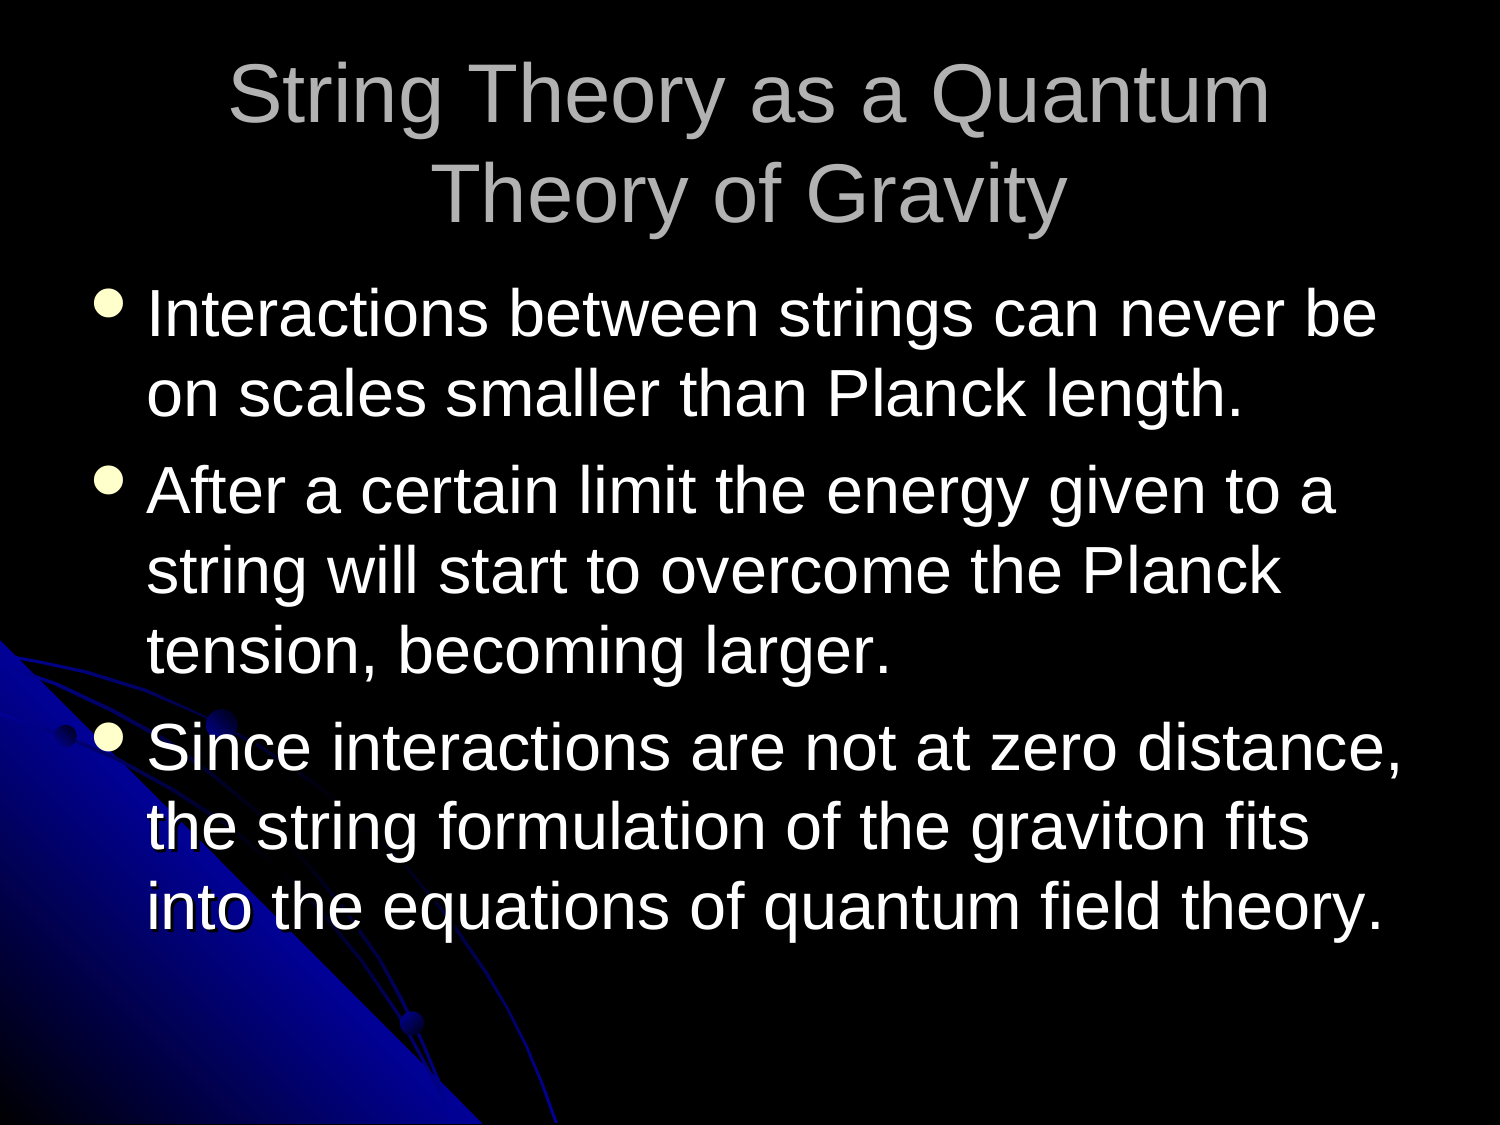

# String Theory as a Quantum Theory of Gravity
Interactions between strings can never be on scales smaller than Planck length.
After a certain limit the energy given to a string will start to overcome the Planck tension, becoming larger.
Since interactions are not at zero distance, the string formulation of the graviton fits into the equations of quantum field theory.